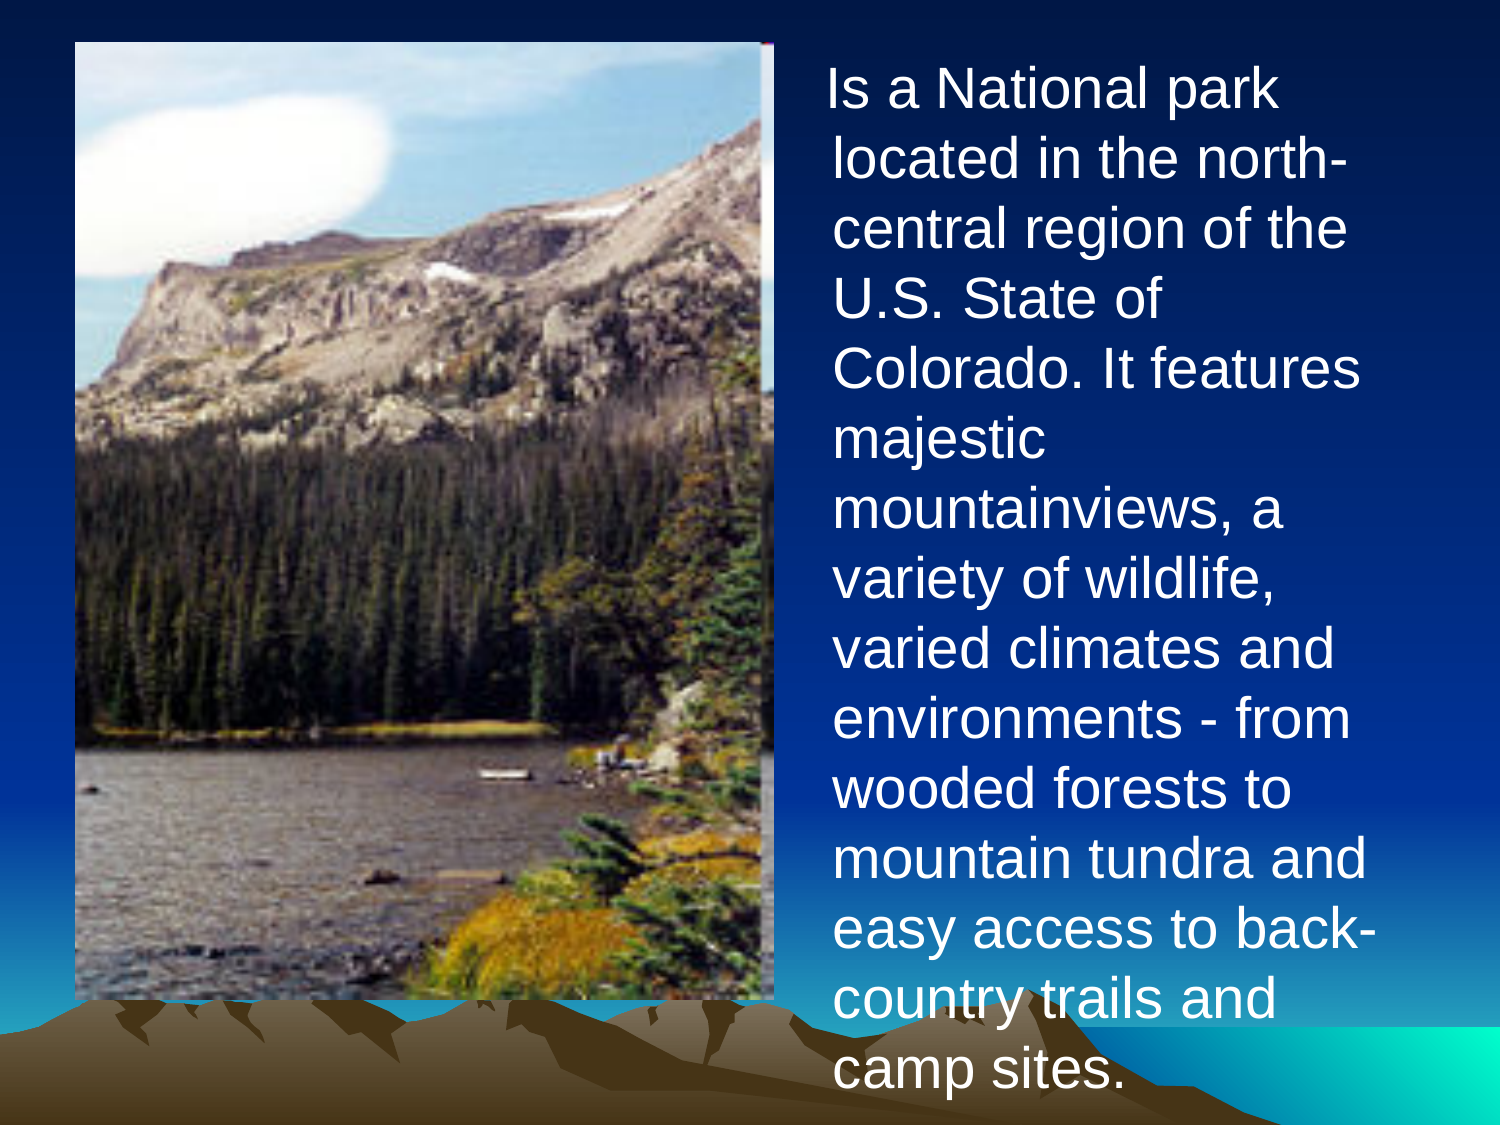

#
 Is a National park located in the north-central region of the U.S. State of Colorado. It features majestic mountainviews, a variety of wildlife, varied climates and environments - from wooded forests to mountain tundra and easy access to back-country trails and camp sites.